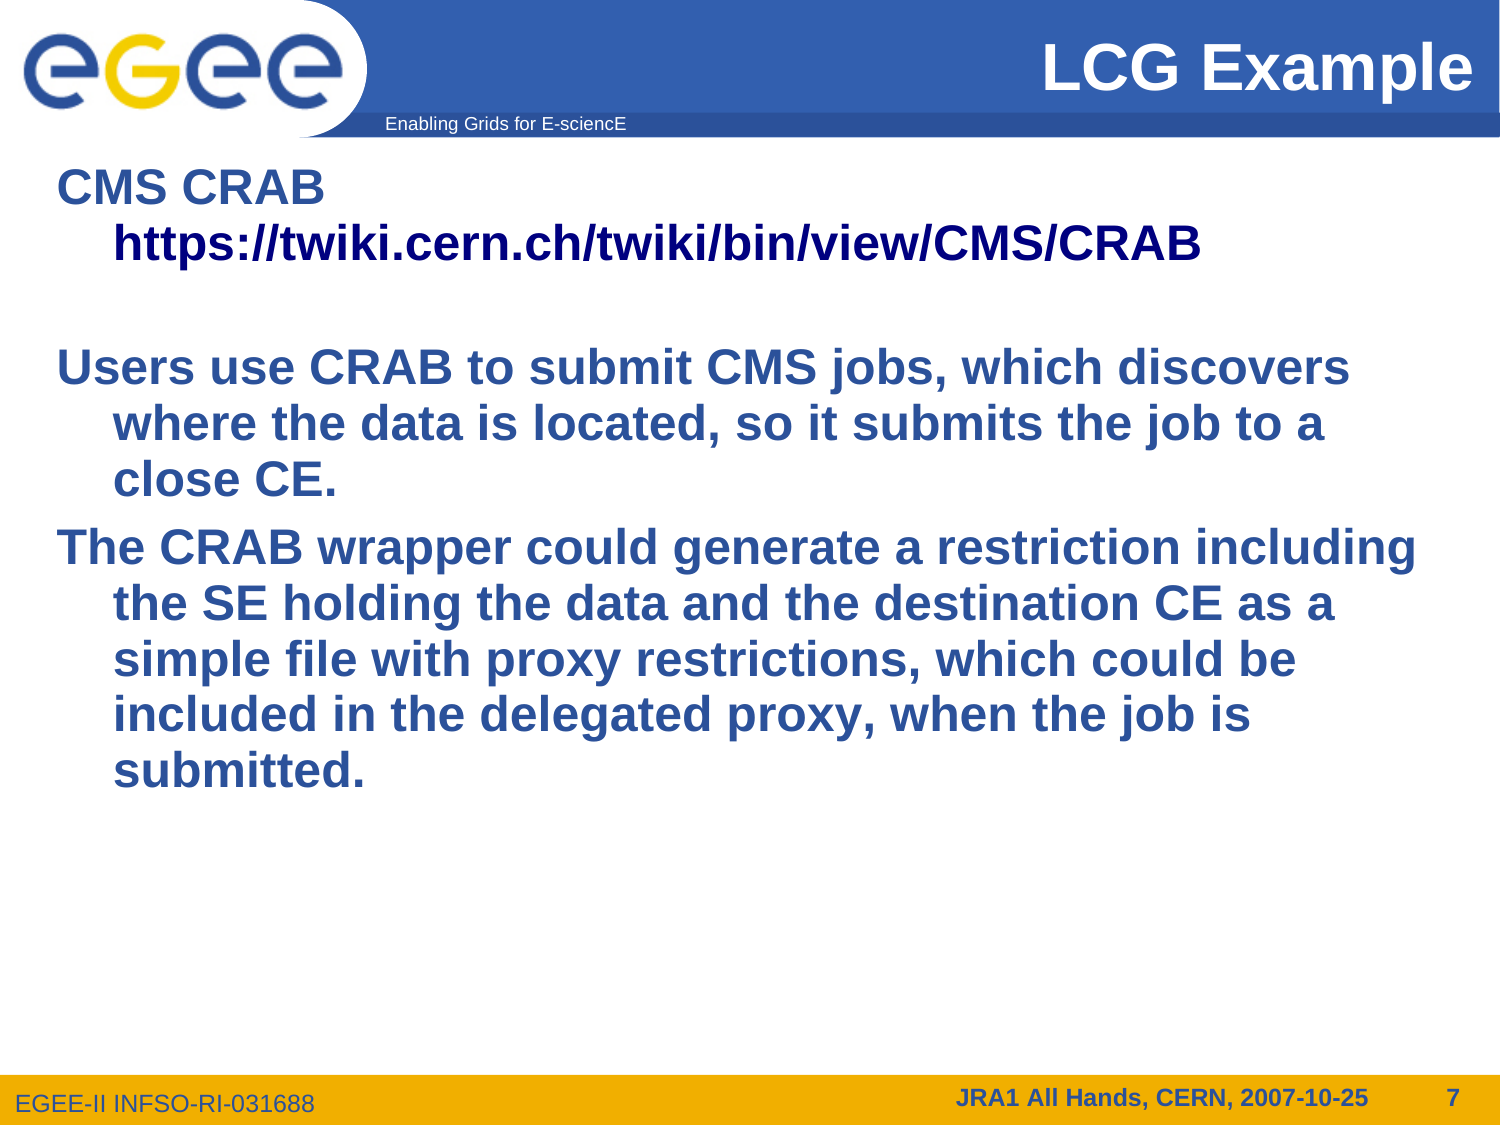

# LCG Example
CMS CRAB
https://twiki.cern.ch/twiki/bin/view/CMS/CRAB
Users use CRAB to submit CMS jobs, which discovers where the data is located, so it submits the job to a close CE.
The CRAB wrapper could generate a restriction including the SE holding the data and the destination CE as a simple file with proxy restrictions, which could be included in the delegated proxy, when the job is submitted.
JRA1 All Hands, CERN, 2007-10-25
7